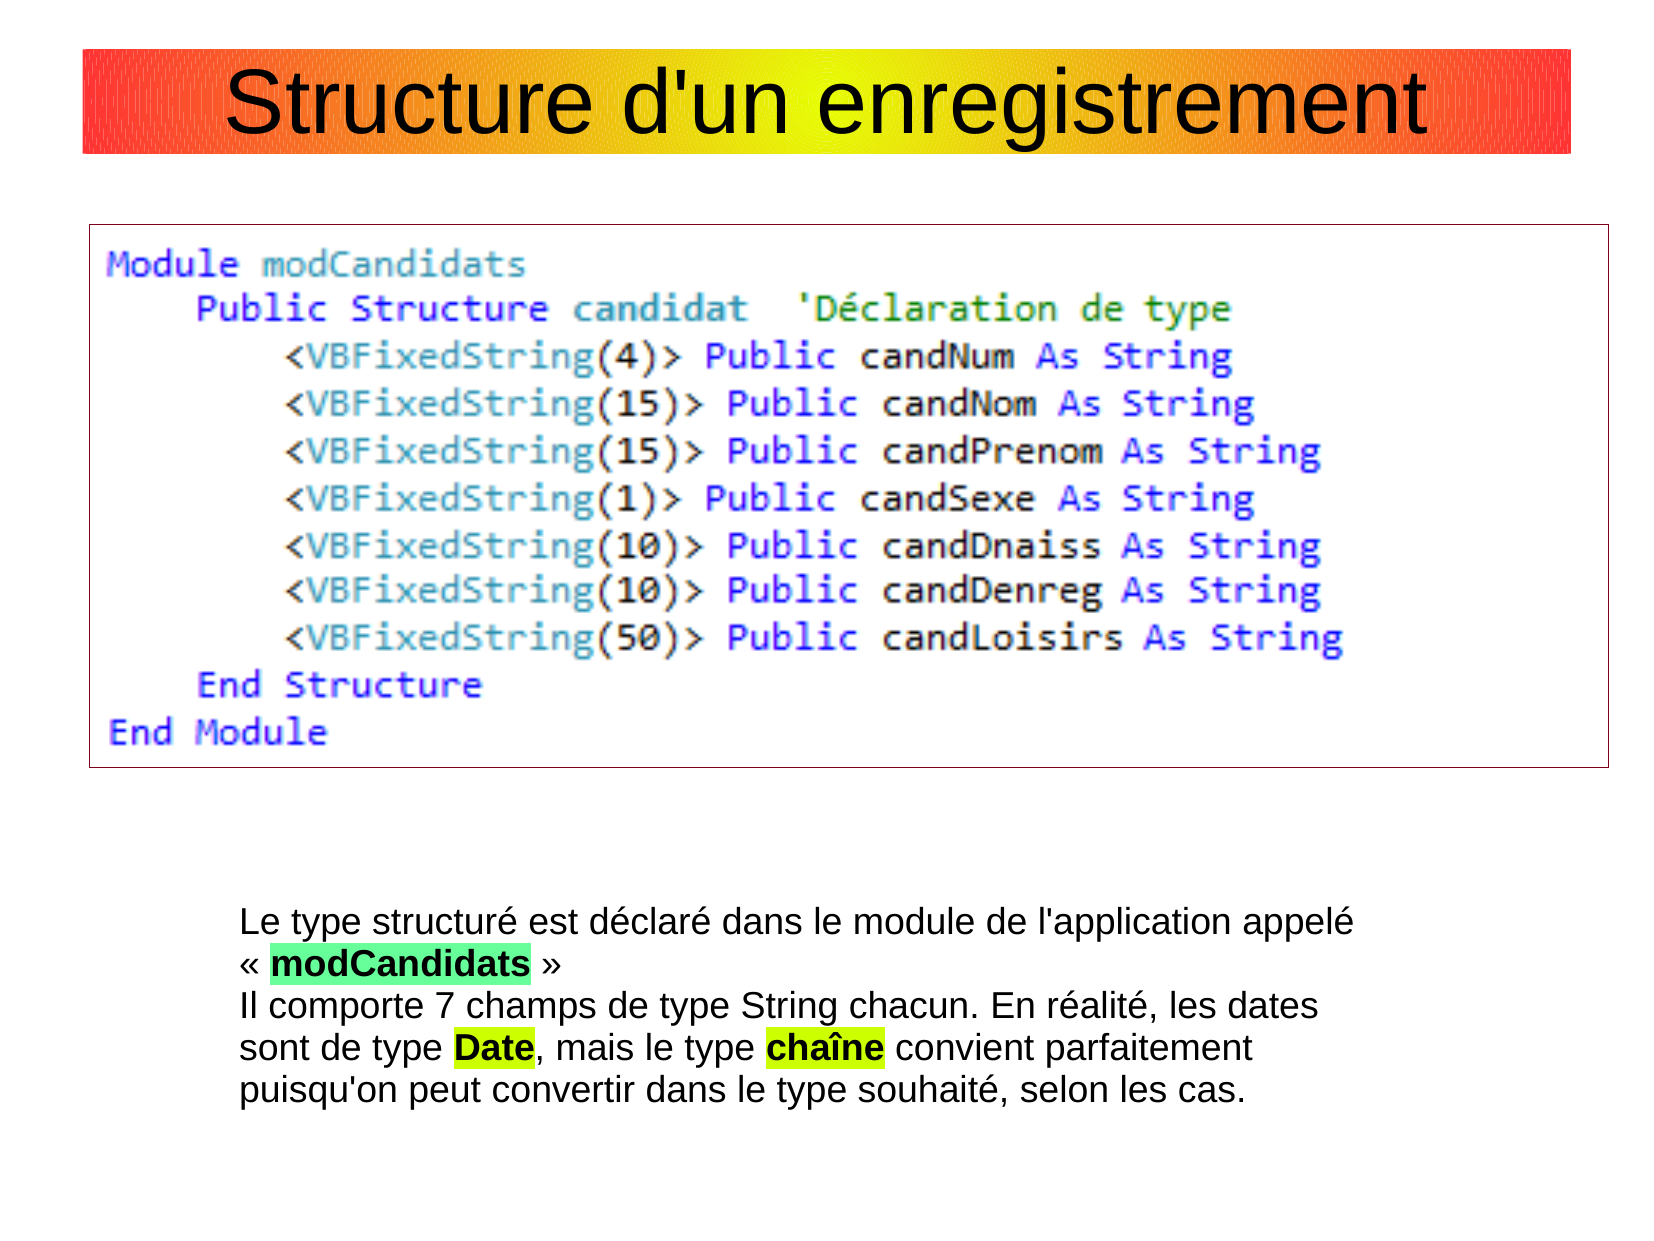

# Structure d'un enregistrement
Le type structuré est déclaré dans le module de l'application appelé « modCandidats »
Il comporte 7 champs de type String chacun. En réalité, les dates sont de type Date, mais le type chaîne convient parfaitement puisqu'on peut convertir dans le type souhaité, selon les cas.